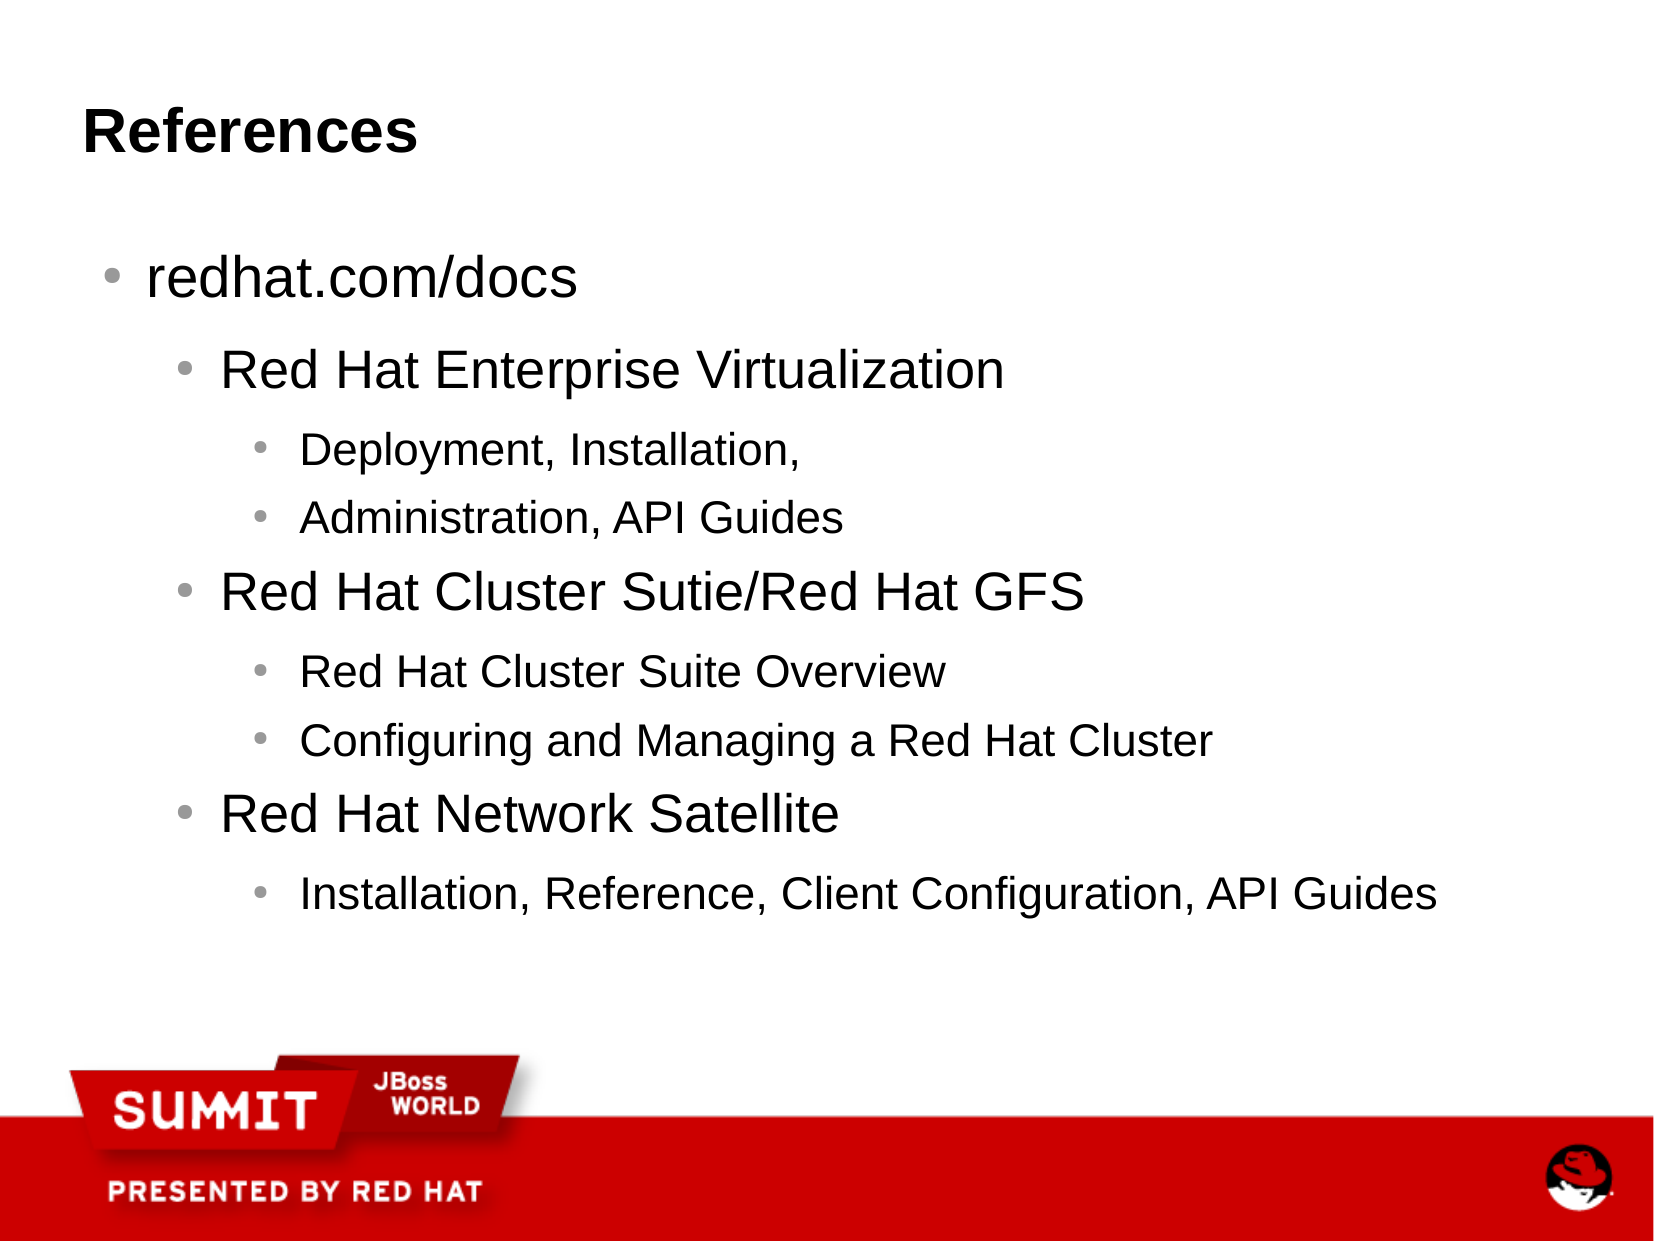

# References
redhat.com/docs
Red Hat Enterprise Virtualization
Deployment, Installation,
Administration, API Guides
Red Hat Cluster Sutie/Red Hat GFS
Red Hat Cluster Suite Overview
Configuring and Managing a Red Hat Cluster
Red Hat Network Satellite
Installation, Reference, Client Configuration, API Guides